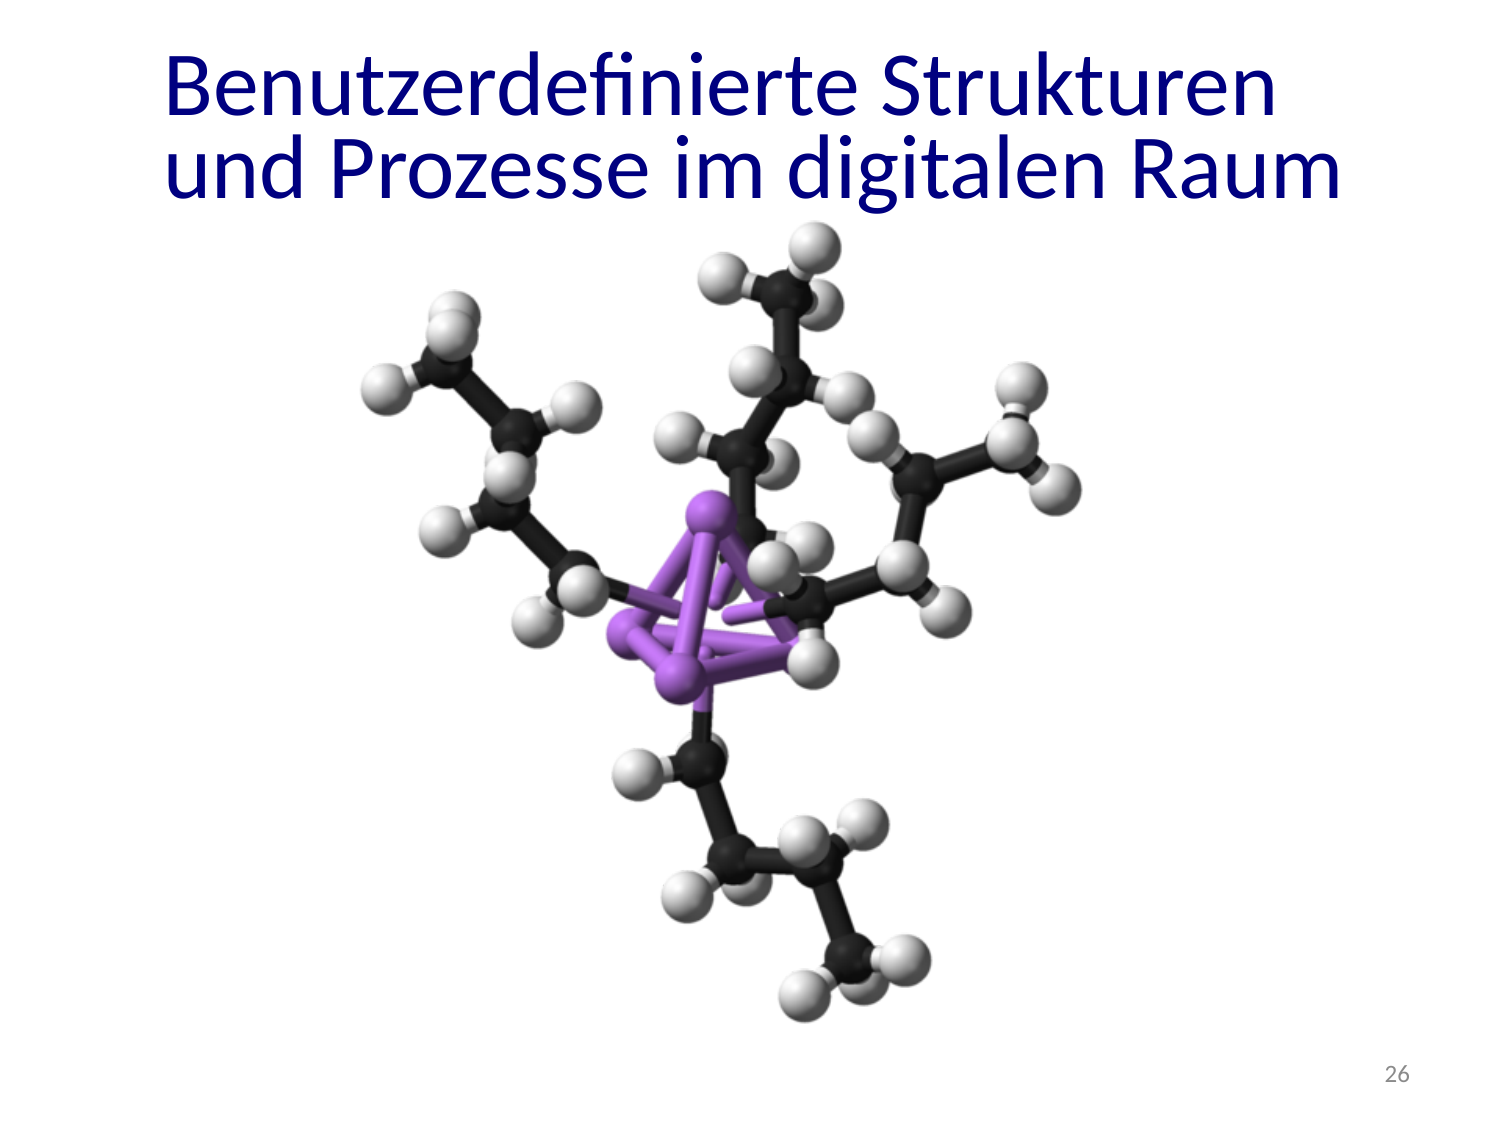

# Benutzerdefinierte Strukturen und Prozesse im digitalen Raum
Gustav Wall ---------------------------------
26